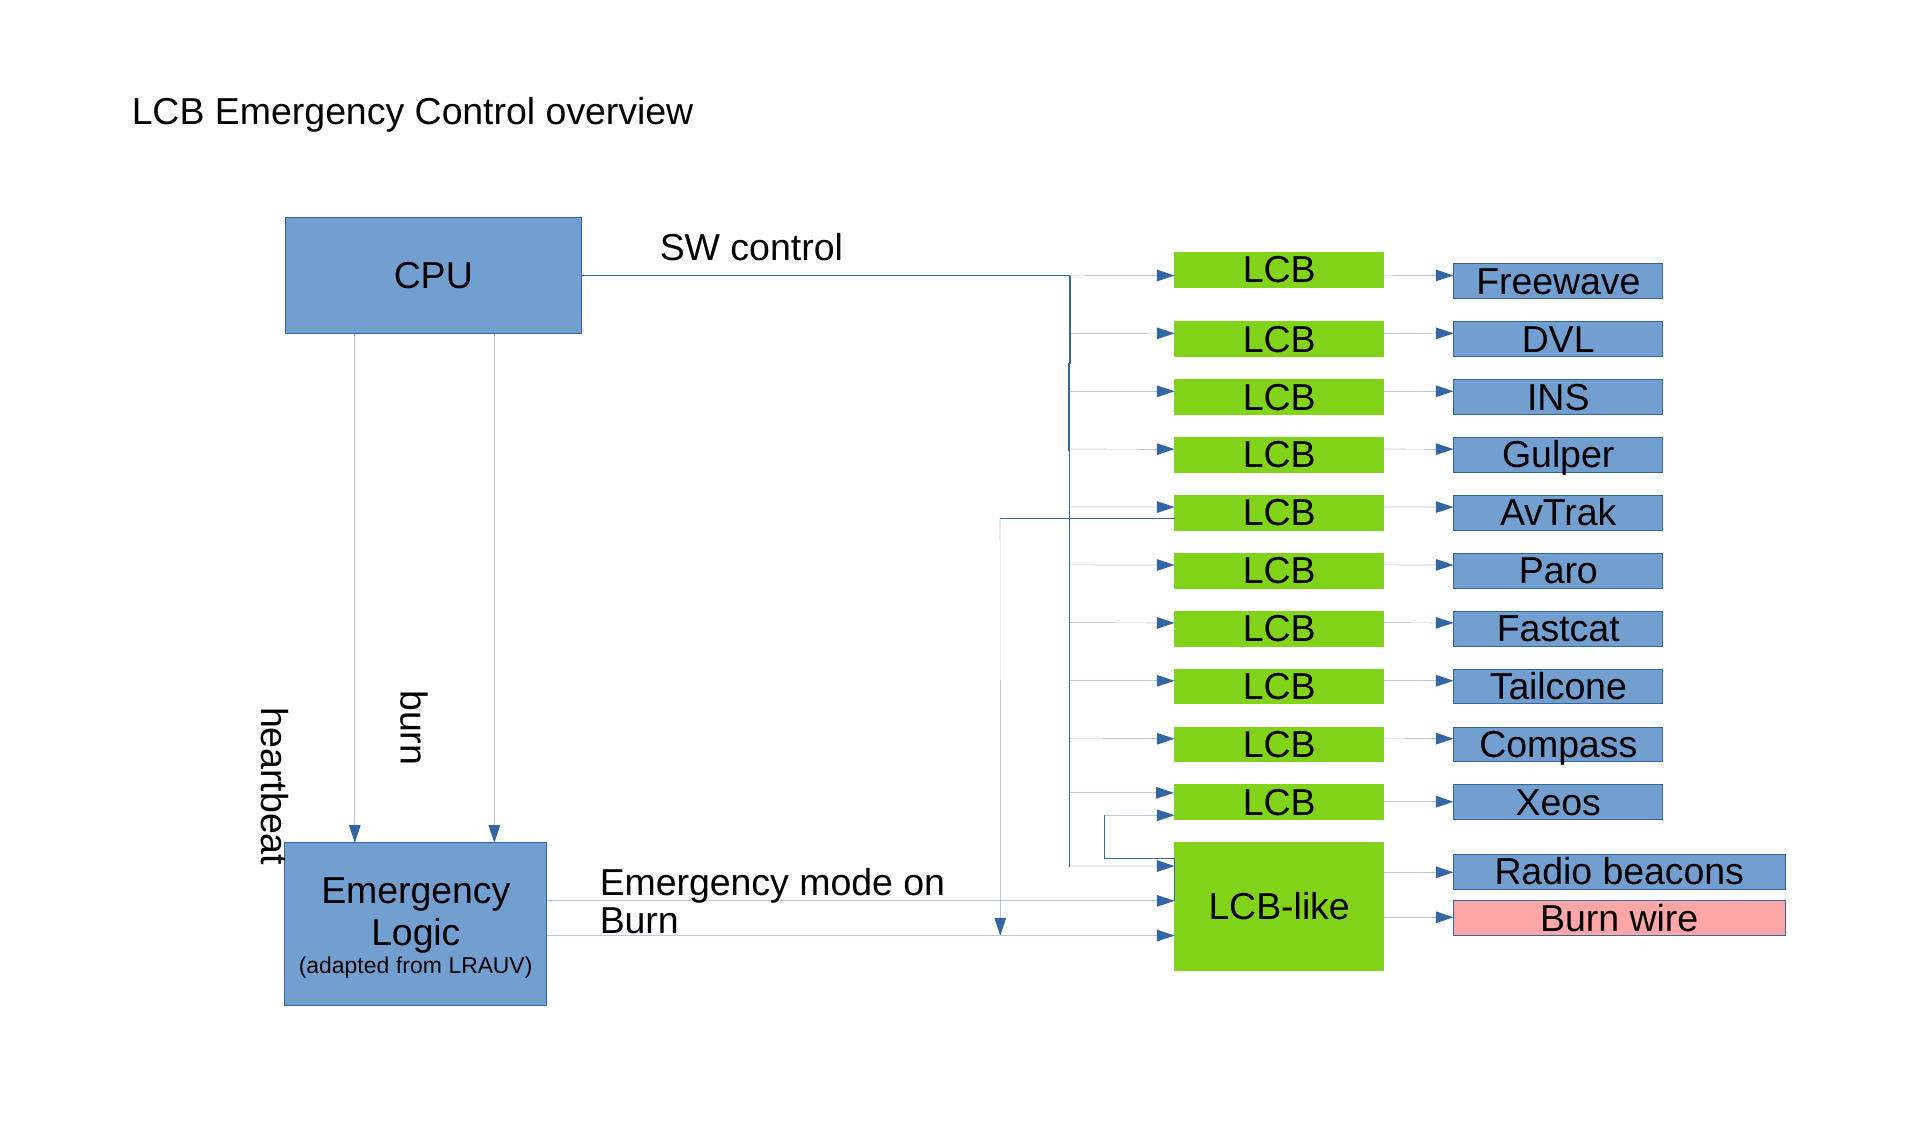

# LCB Emergency Control overview
CPU
SW control
LCB
Freewave
LCB
DVL
LCB
INS
LCB
Gulper
LCB
AvTrak
LCB
Paro
LCB
Fastcat
LCB
Tailcone
burn
LCB
Compass
heartbeat
LCB
Xeos
Emergency
Logic
(adapted from LRAUV)
LCB-like
Radio beacons
Emergency mode on
Burn
Burn wire